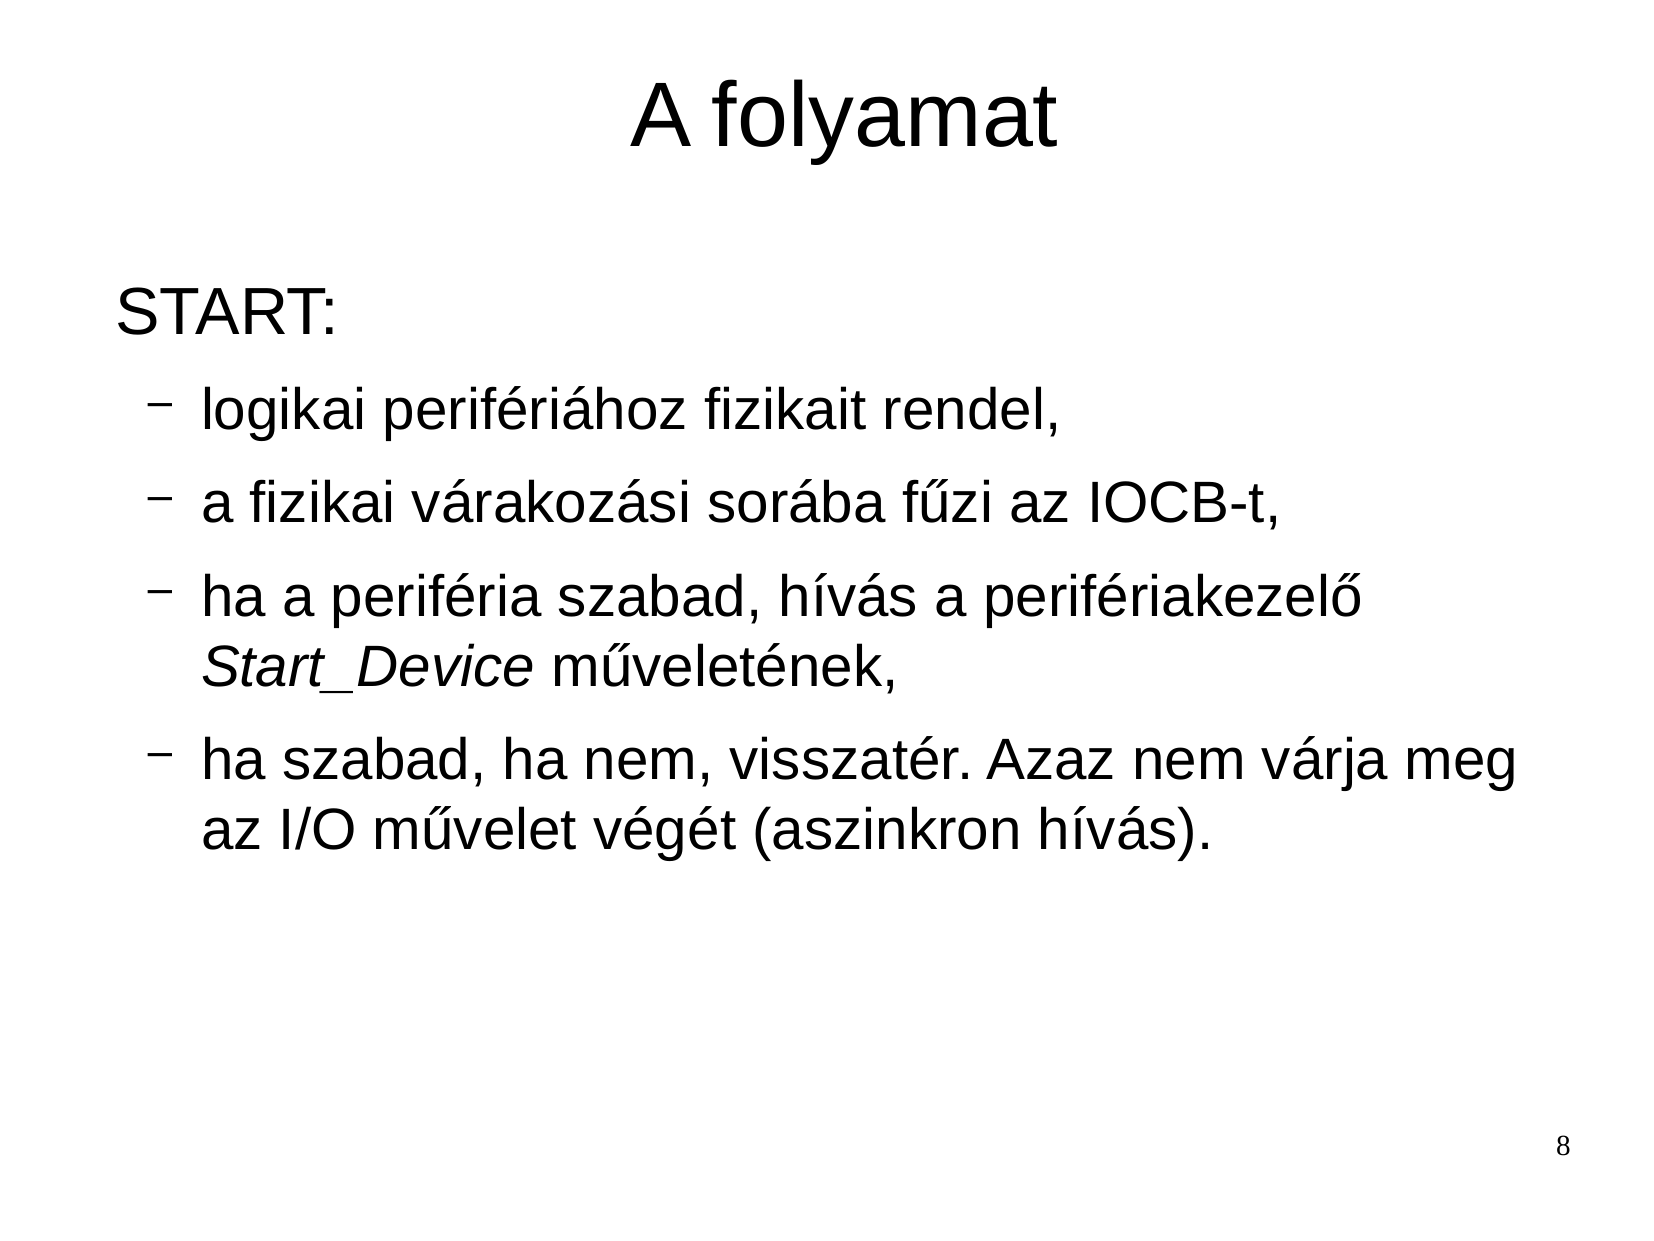

# A folyamat
START:
logikai perifériához fizikait rendel,
a fizikai várakozási sorába fűzi az IOCB-t,
ha a periféria szabad, hívás a perifériakezelő Start_Device műveletének,
ha szabad, ha nem, visszatér. Azaz nem várja meg az I/O művelet végét (aszinkron hívás).
8